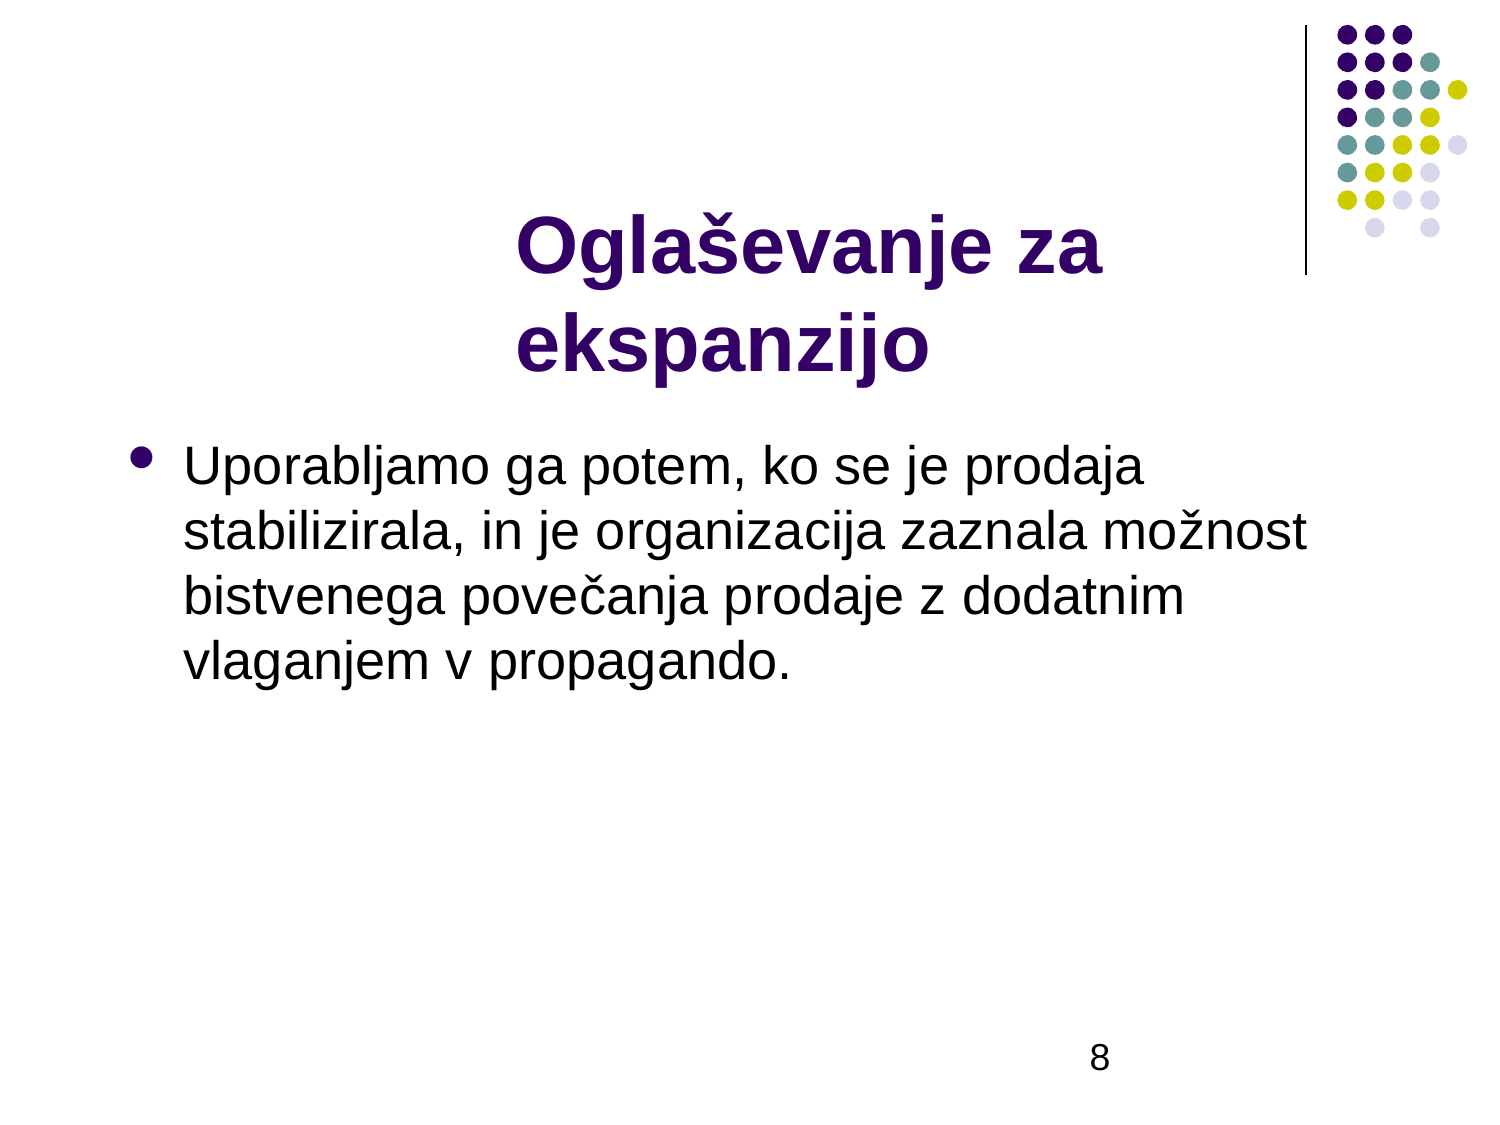

# Oglaševanje za ekspanzijo
Uporabljamo ga potem, ko se je prodaja stabilizirala, in je organizacija zaznala možnost bistvenega povečanja prodaje z dodatnim vlaganjem v propagando.
8